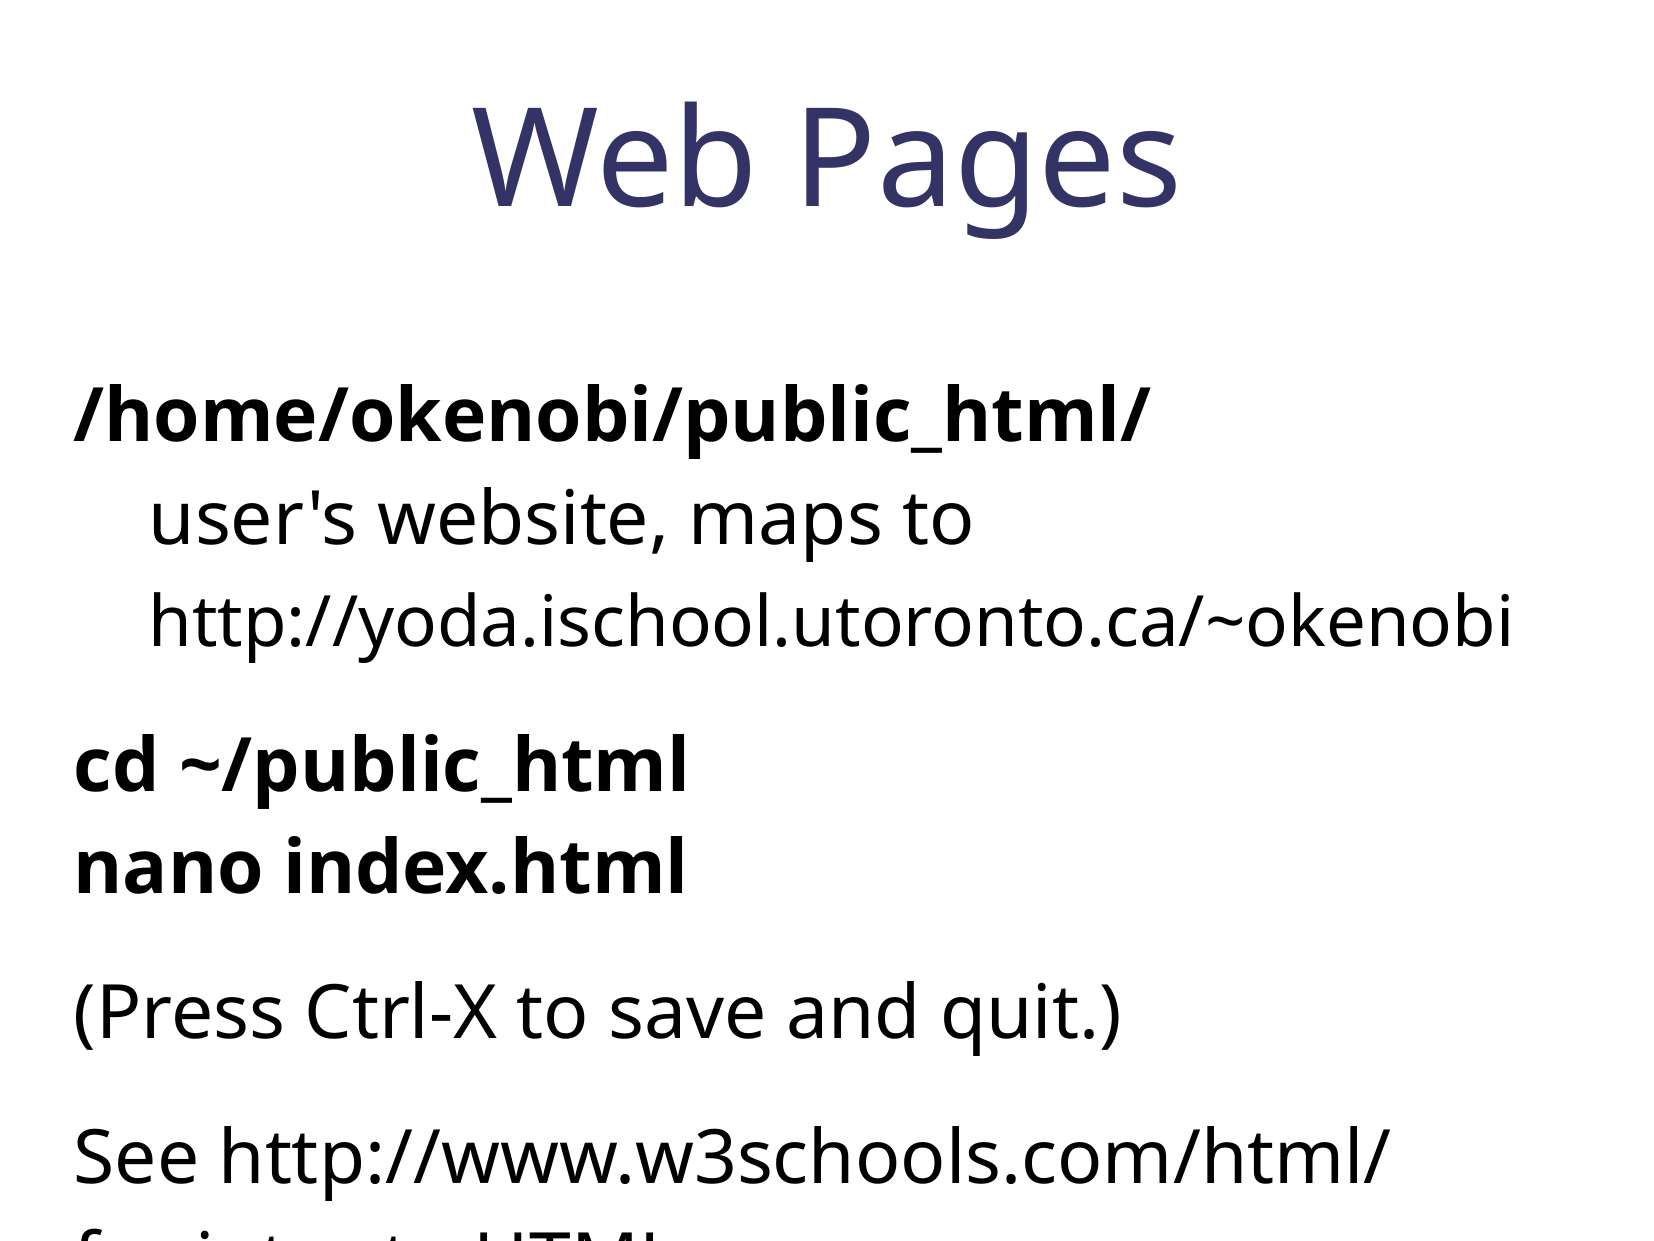

# Web Pages
/home/okenobi/public_html/
	user's website, maps to
	http://yoda.ischool.utoronto.ca/~okenobi
cd ~/public_html
nano index.html
(Press Ctrl-X to save and quit.)
See http://www.w3schools.com/html/
for intro to HTML.